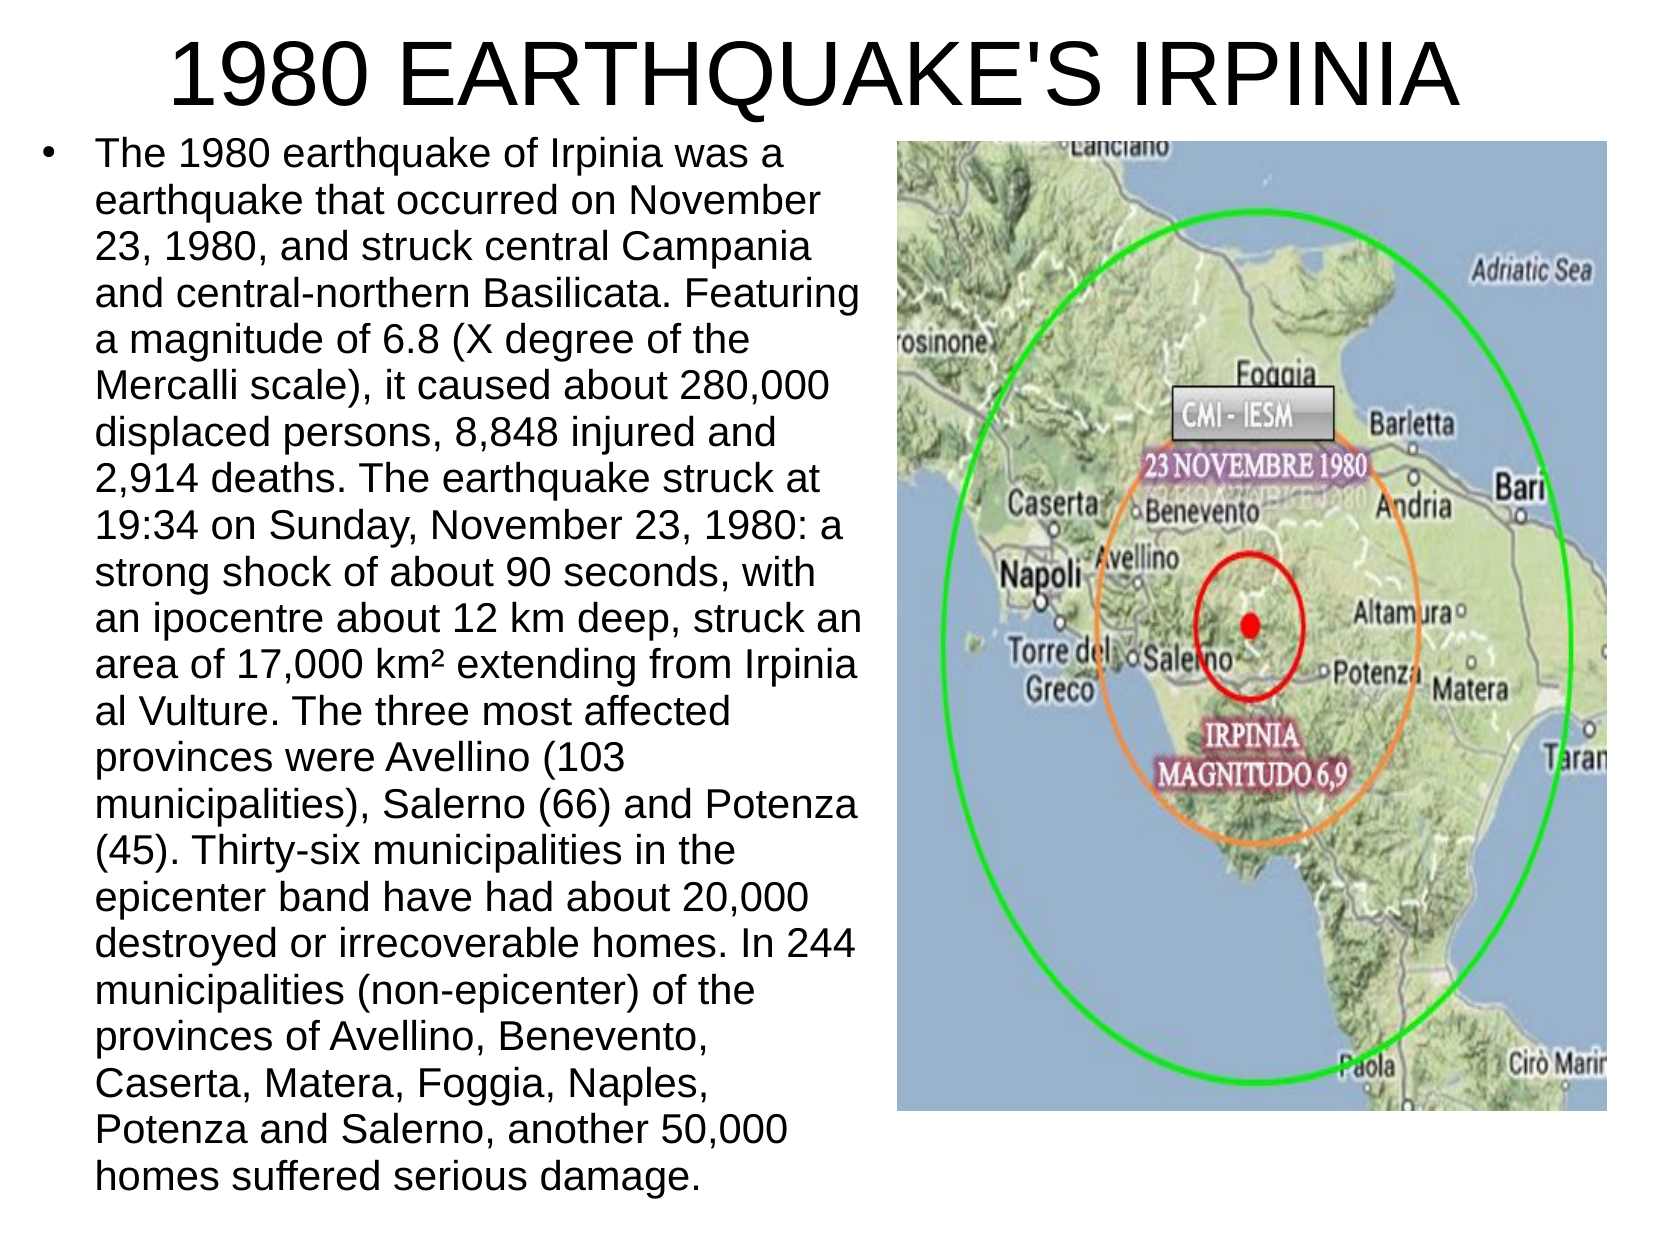

# 1980 EARTHQUAKE'S IRPINIA
The 1980 earthquake of Irpinia was a earthquake that occurred on November 23, 1980, and struck central Campania and central-northern Basilicata. Featuring a magnitude of 6.8 (X degree of the Mercalli scale), it caused about 280,000 displaced persons, 8,848 injured and 2,914 deaths. The earthquake struck at 19:34 on Sunday, November 23, 1980: a strong shock of about 90 seconds, with an ipocentre about 12 km deep, struck an area of 17,000 km² extending from Irpinia al Vulture. The three most affected provinces were Avellino (103 municipalities), Salerno (66) and Potenza (45). Thirty-six municipalities in the epicenter band have had about 20,000 destroyed or irrecoverable homes. In 244 municipalities (non-epicenter) of the provinces of Avellino, Benevento, Caserta, Matera, Foggia, Naples, Potenza and Salerno, another 50,000 homes suffered serious damage.